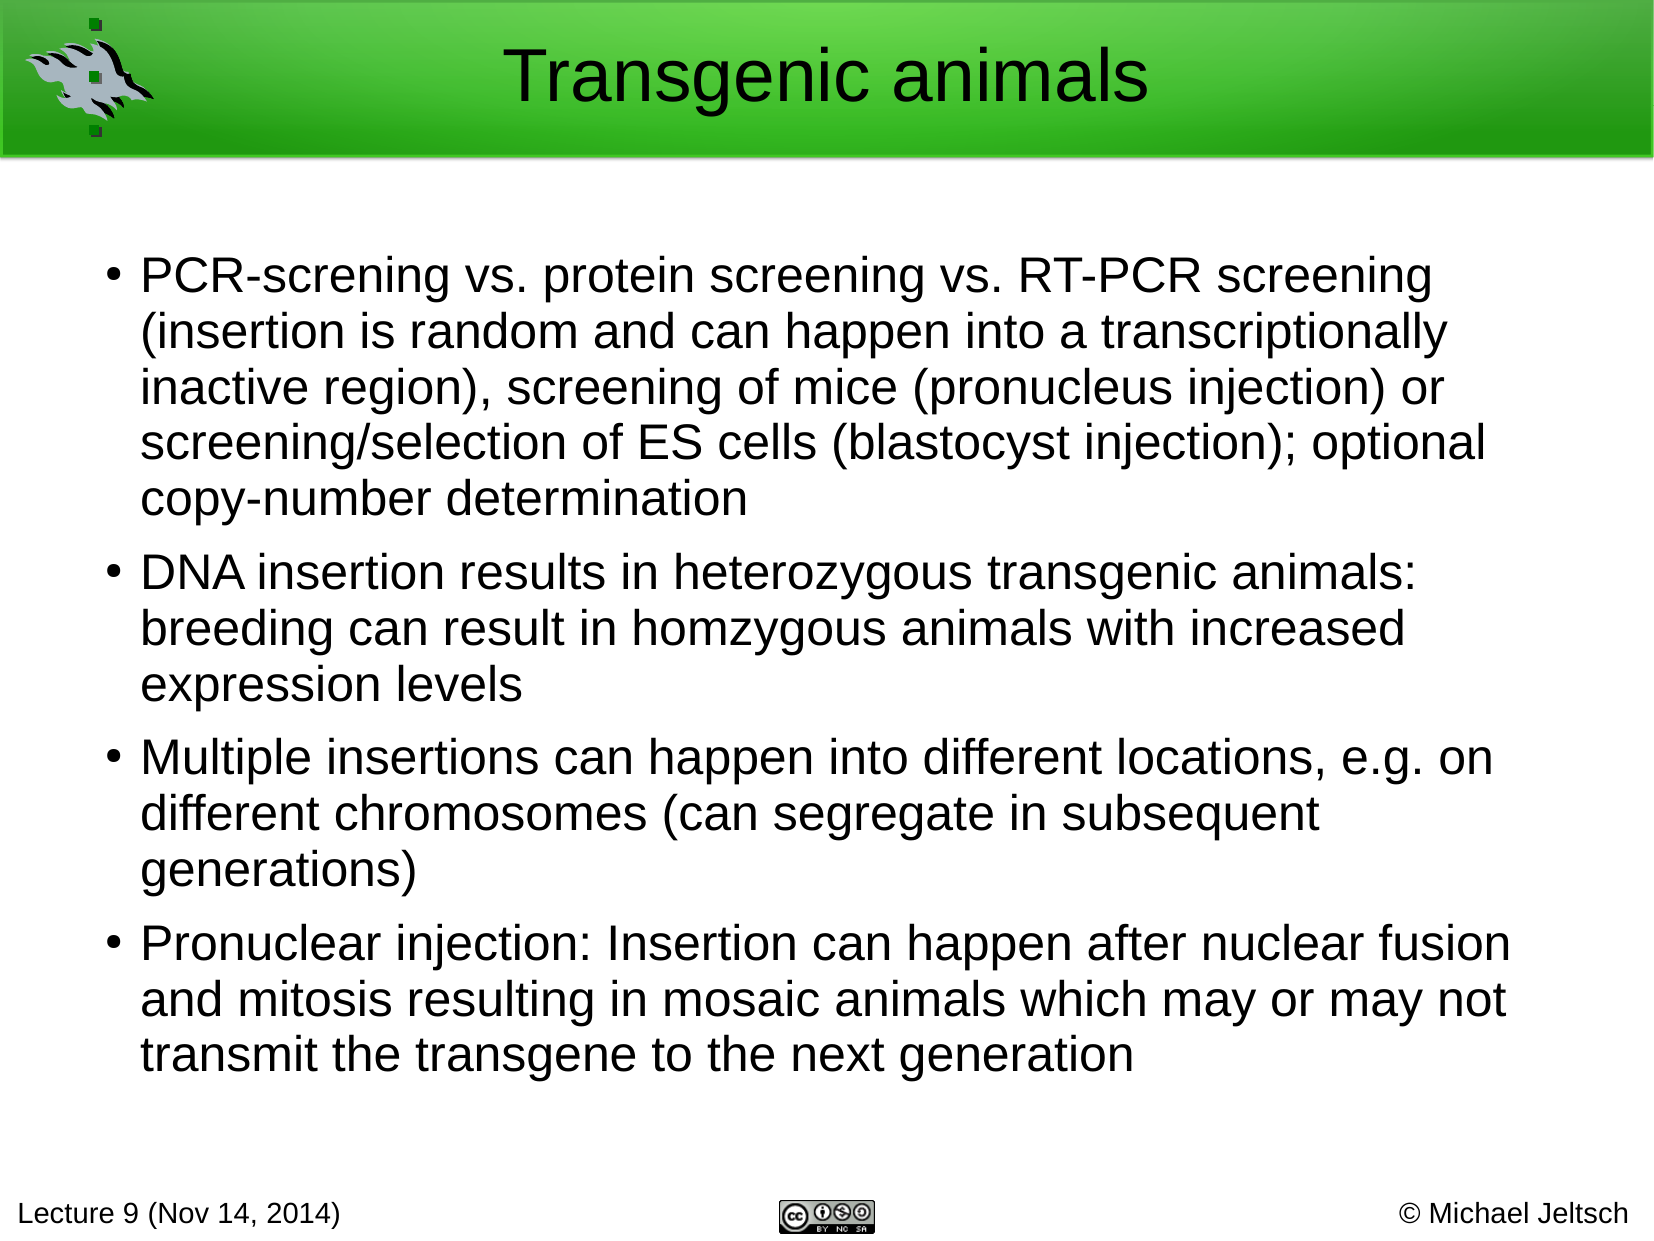

# Transgenic animals
PCR-screning vs. protein screening vs. RT-PCR screening (insertion is random and can happen into a transcriptionally inactive region), screening of mice (pronucleus injection) or screening/selection of ES cells (blastocyst injection); optional copy-number determination
DNA insertion results in heterozygous transgenic animals: breeding can result in homzygous animals with increased expression levels
Multiple insertions can happen into different locations, e.g. on different chromosomes (can segregate in subsequent generations)
Pronuclear injection: Insertion can happen after nuclear fusion and mitosis resulting in mosaic animals which may or may not transmit the transgene to the next generation